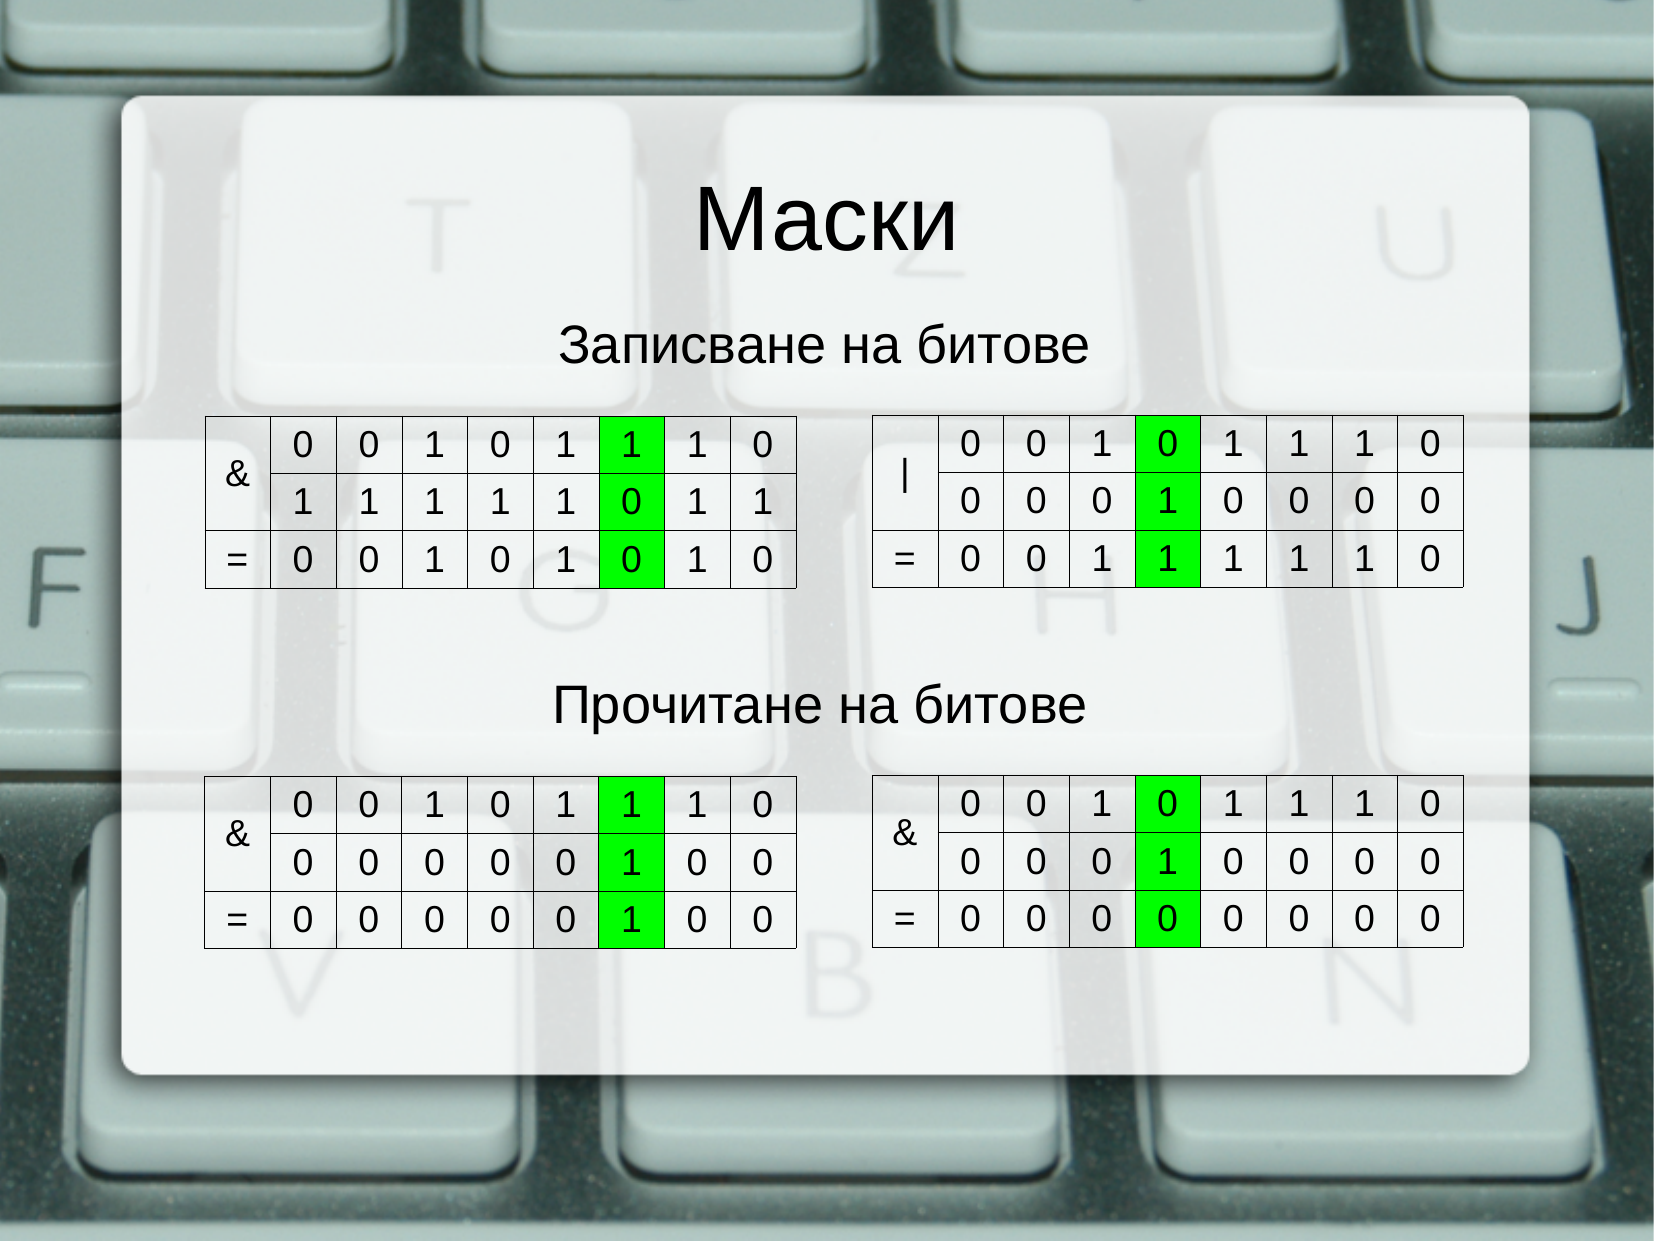

# Маски
Записване на битове
| | | 0 | 0 | 1 | 0 | 1 | 1 | 1 | 0 |
| --- | --- | --- | --- | --- | --- | --- | --- | --- |
| | 0 | 0 | 0 | 1 | 0 | 0 | 0 | 0 |
| = | 0 | 0 | 1 | 1 | 1 | 1 | 1 | 0 |
| & | 0 | 0 | 1 | 0 | 1 | 1 | 1 | 0 |
| --- | --- | --- | --- | --- | --- | --- | --- | --- |
| | 1 | 1 | 1 | 1 | 1 | 0 | 1 | 1 |
| = | 0 | 0 | 1 | 0 | 1 | 0 | 1 | 0 |
Прочитане на битове
| & | 0 | 0 | 1 | 0 | 1 | 1 | 1 | 0 |
| --- | --- | --- | --- | --- | --- | --- | --- | --- |
| | 0 | 0 | 0 | 1 | 0 | 0 | 0 | 0 |
| = | 0 | 0 | 0 | 0 | 0 | 0 | 0 | 0 |
| & | 0 | 0 | 1 | 0 | 1 | 1 | 1 | 0 |
| --- | --- | --- | --- | --- | --- | --- | --- | --- |
| | 0 | 0 | 0 | 0 | 0 | 1 | 0 | 0 |
| = | 0 | 0 | 0 | 0 | 0 | 1 | 0 | 0 |